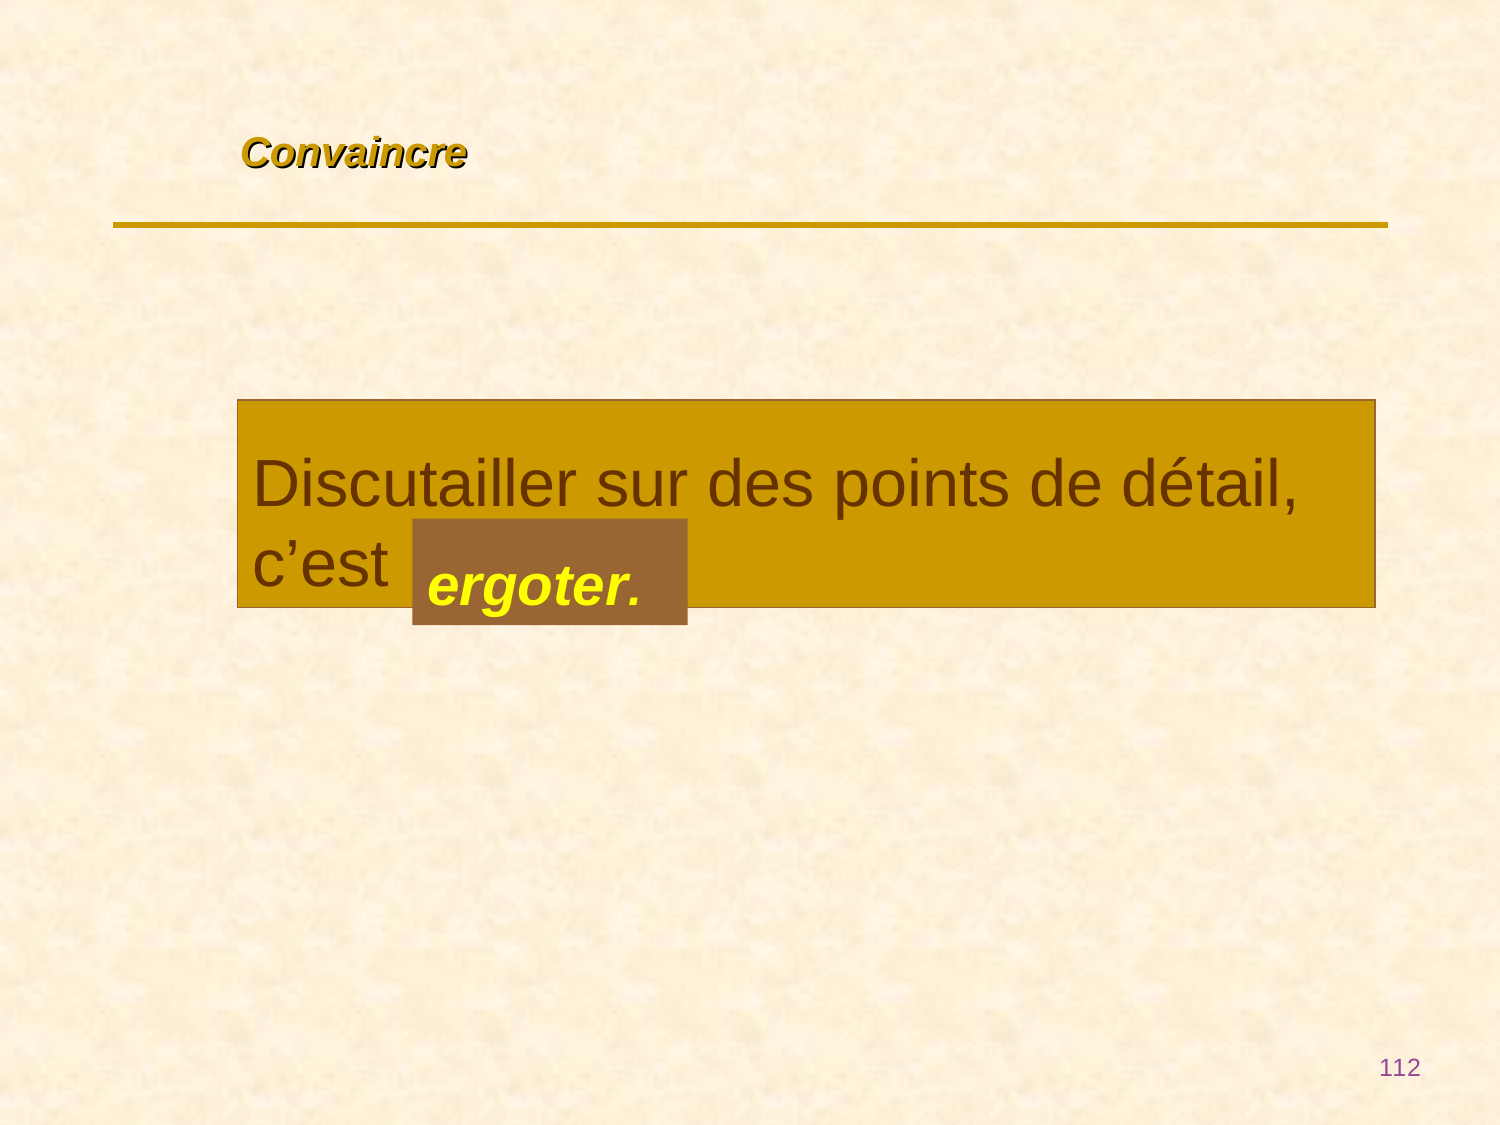

Convaincre
Discutailler sur des points de détail,
c’est		…
ergoter.
112